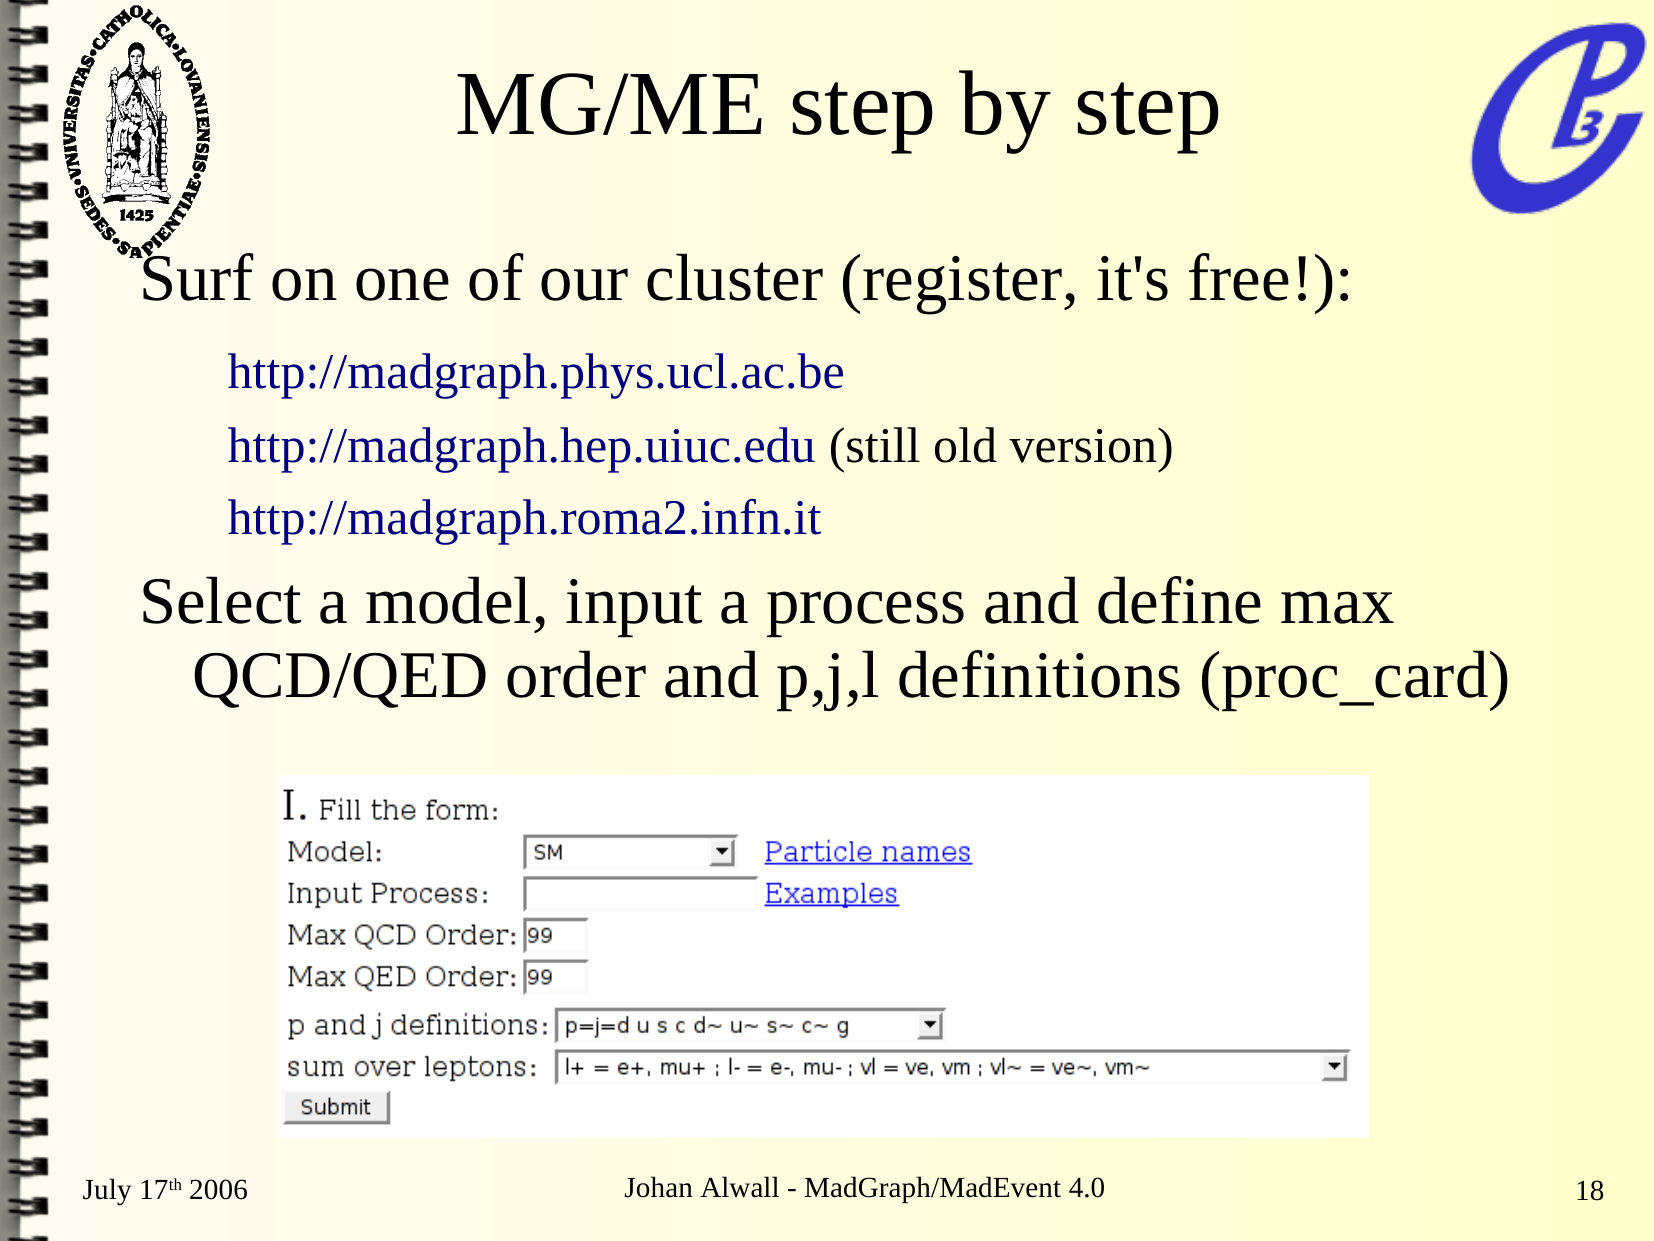

# MG/ME step by step
Surf on one of our cluster (register, it's free!):
http://madgraph.phys.ucl.ac.be
http://madgraph.hep.uiuc.edu (still old version)
http://madgraph.roma2.infn.it
Select a model, input a process and define max QCD/QED order and p,j,l definitions (proc_card)
Johan Alwall - MadGraph/MadEvent 4.0
July 17 2006
18